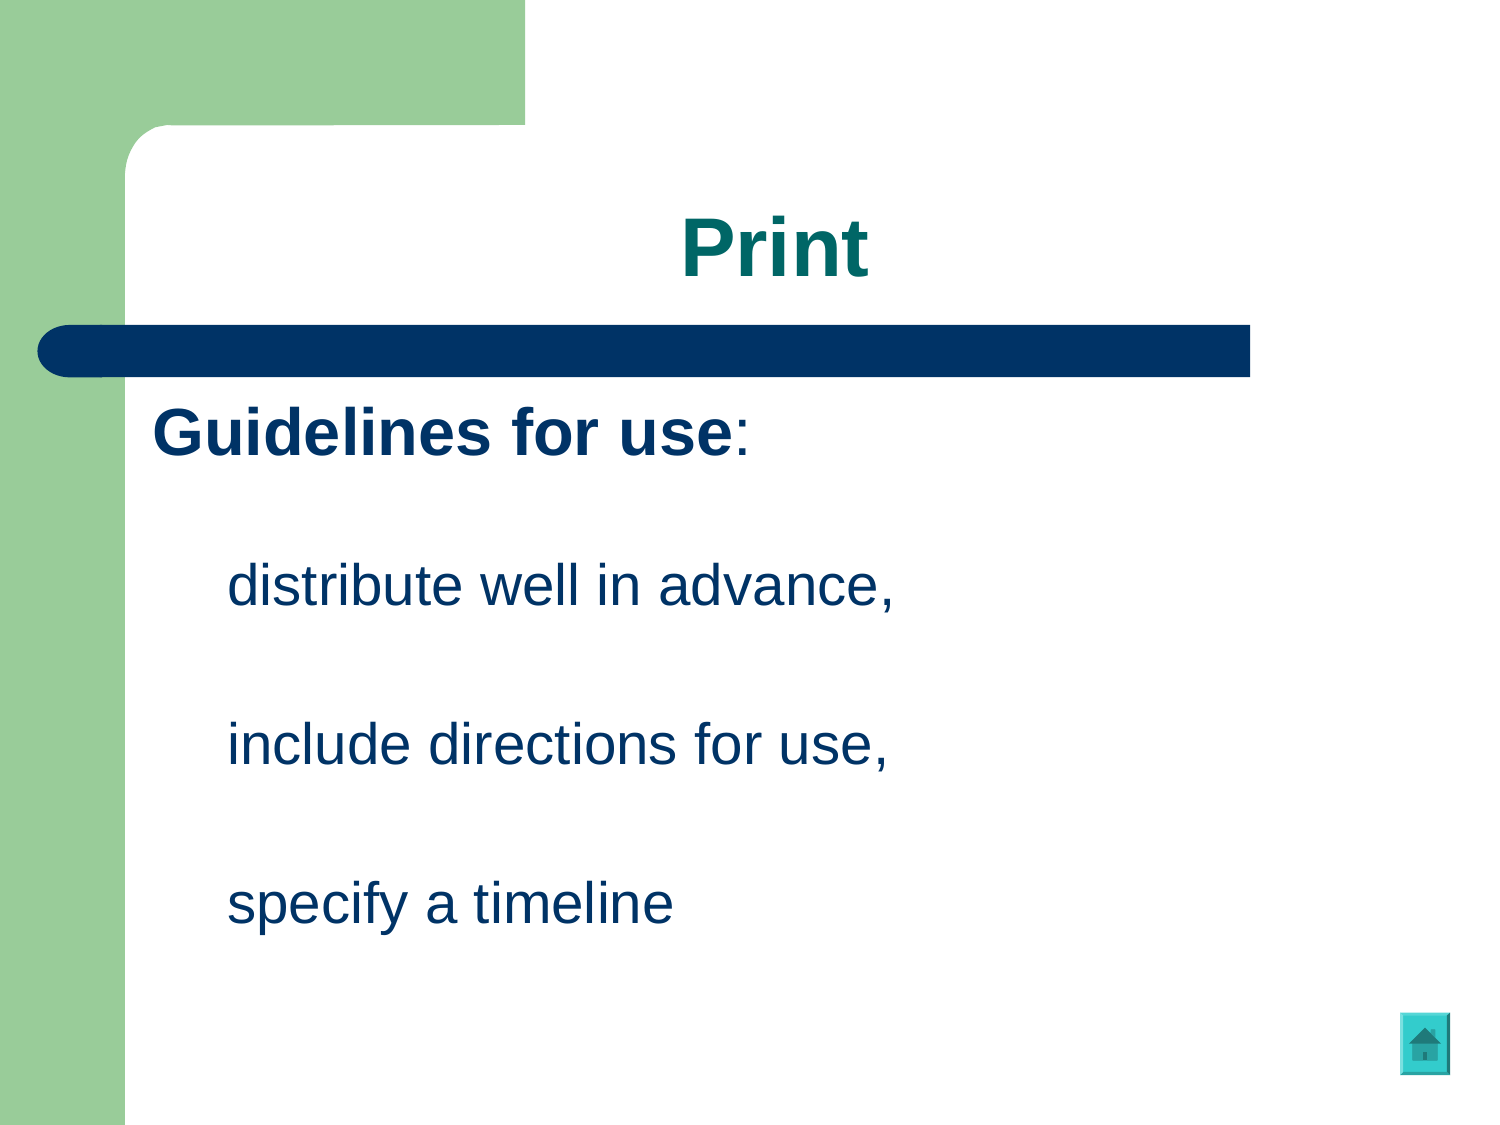

# Print
Guidelines for use:
distribute well in advance,
include directions for use,
specify a timeline